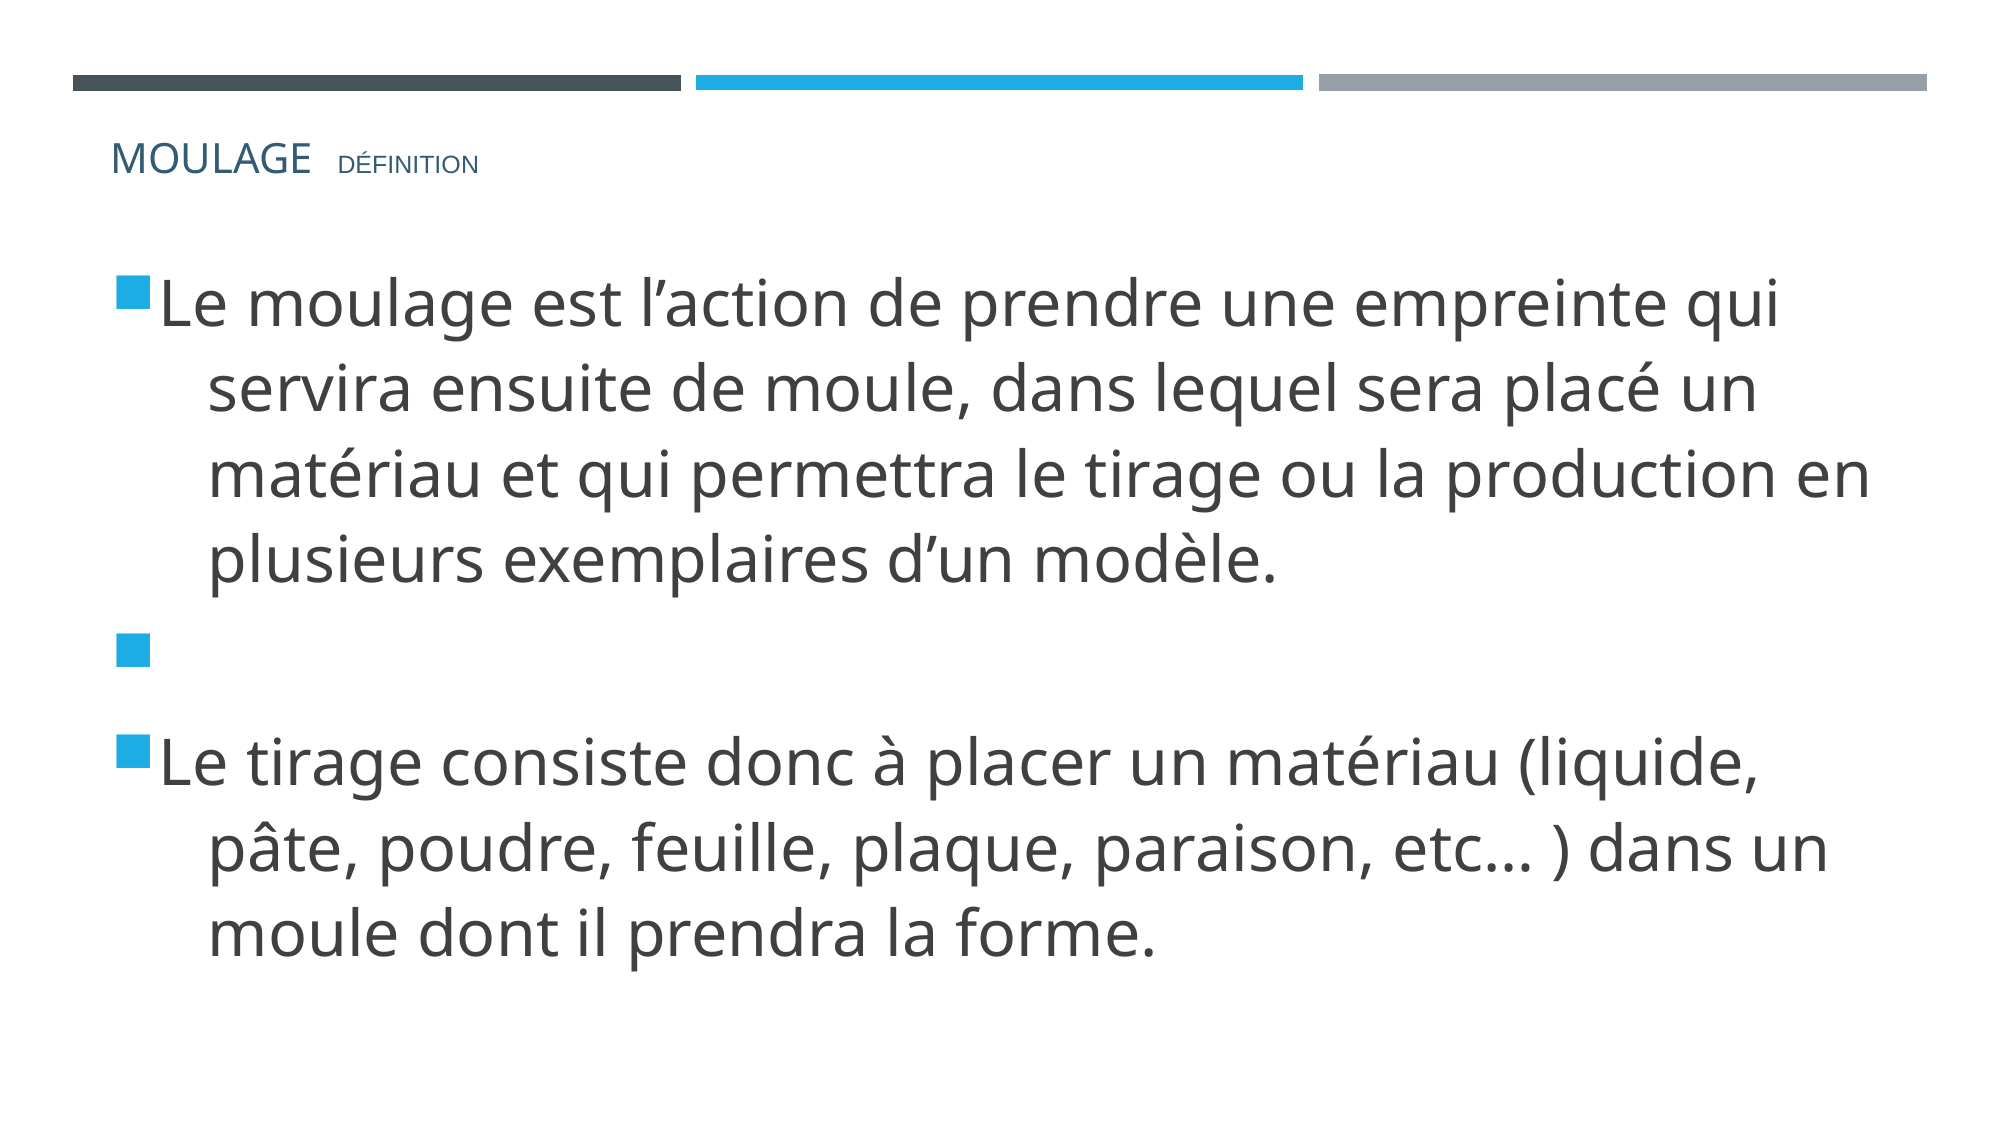

# Moulage définition
Le moulage est l’action de prendre une empreinte qui servira ensuite de moule, dans lequel sera placé un matériau et qui permettra le tirage ou la production en plusieurs exemplaires d’un modèle.
Le tirage consiste donc à placer un matériau (liquide, pâte, poudre, feuille, plaque, paraison, etc… ) dans un moule dont il prendra la forme.